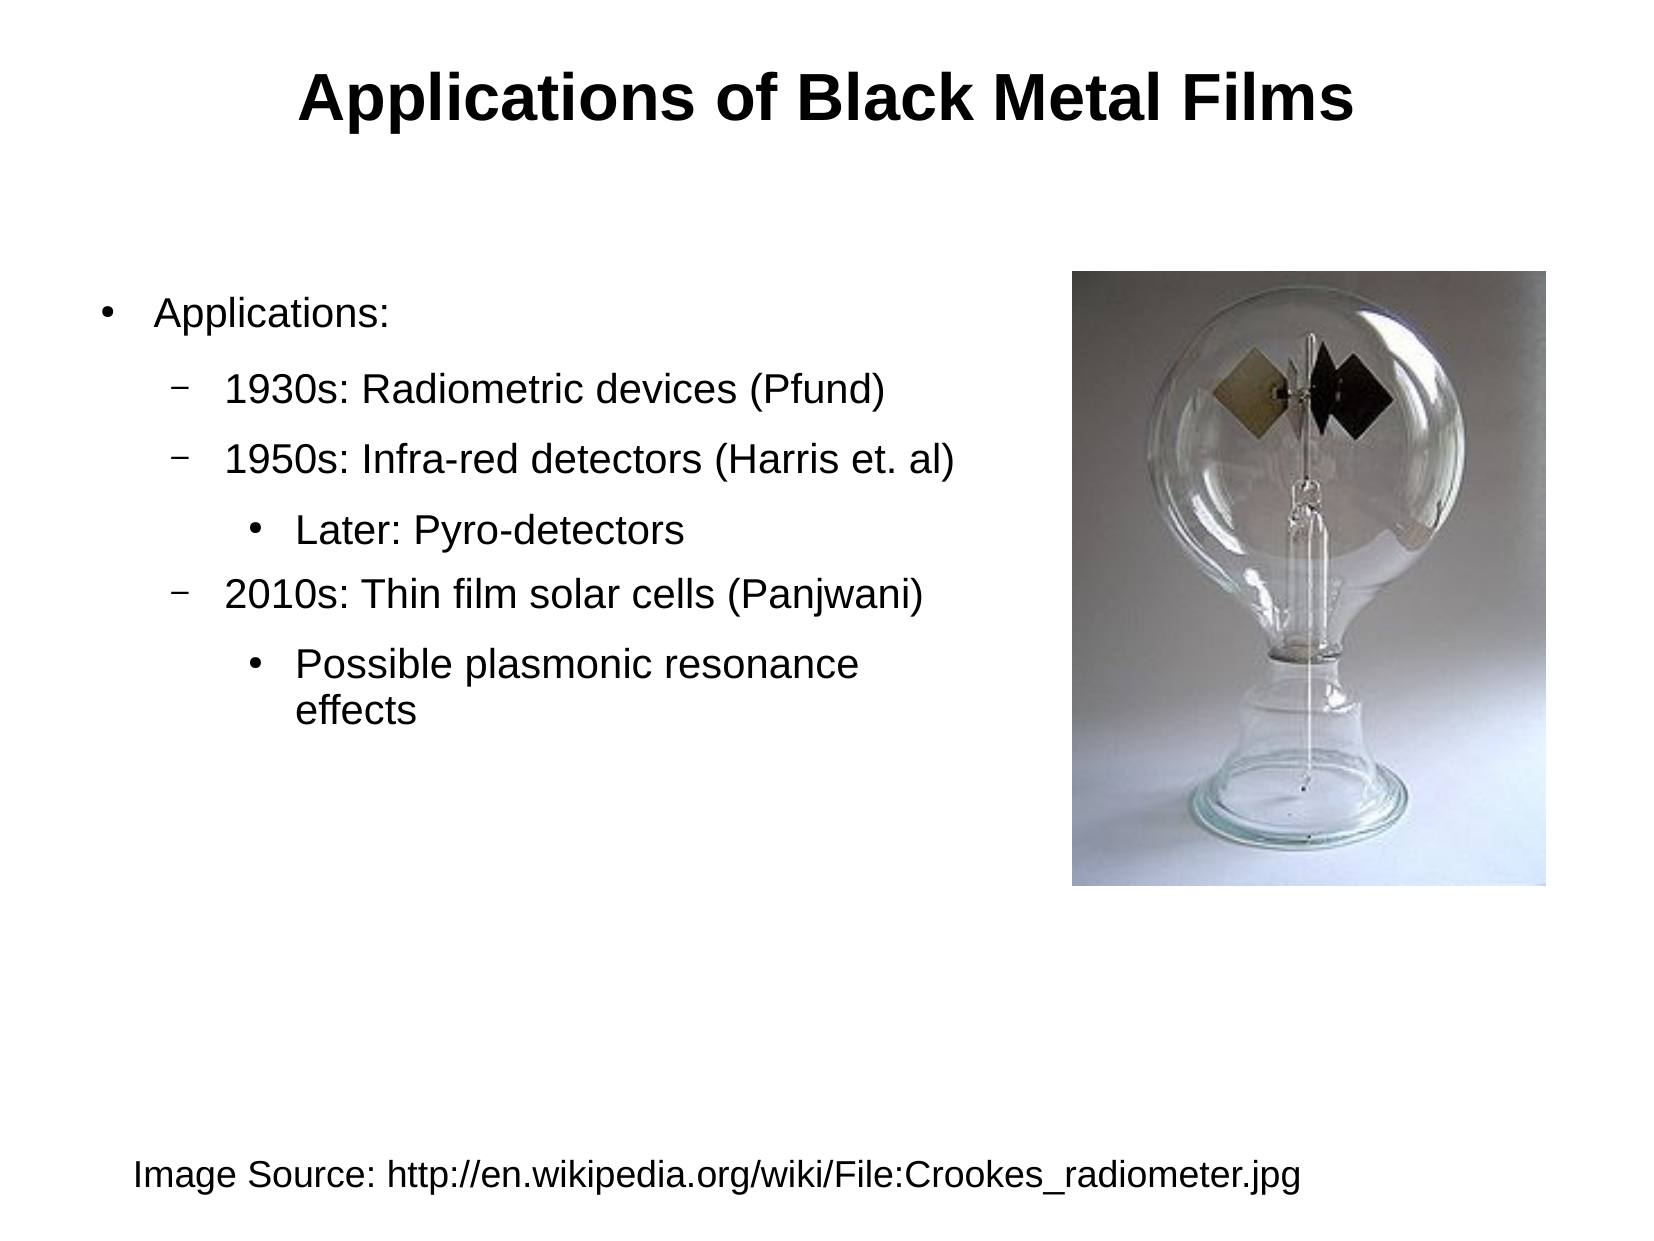

# Applications of Black Metal Films
Applications:
1930s: Radiometric devices (Pfund)
1950s: Infra-red detectors (Harris et. al)
Later: Pyro-detectors
2010s: Thin film solar cells (Panjwani)
Possible plasmonic resonance effects
Image Source: http://en.wikipedia.org/wiki/File:Crookes_radiometer.jpg